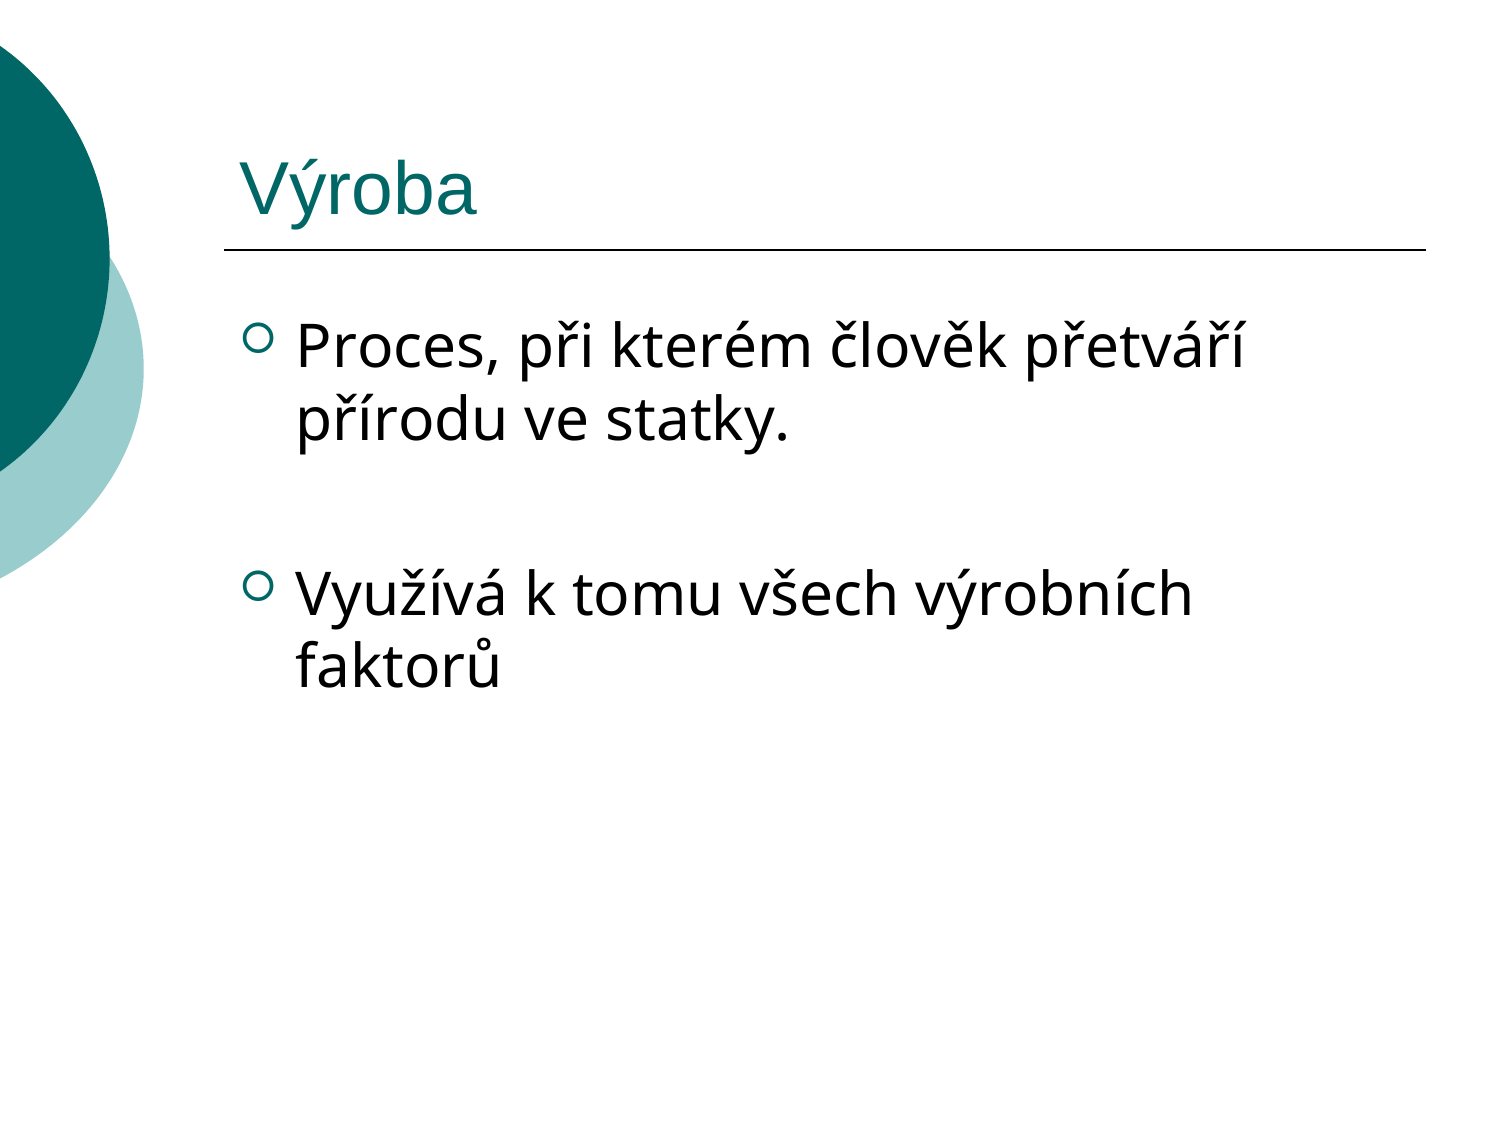

# Výroba
Proces, při kterém člověk přetváří přírodu ve statky.
Využívá k tomu všech výrobních faktorů